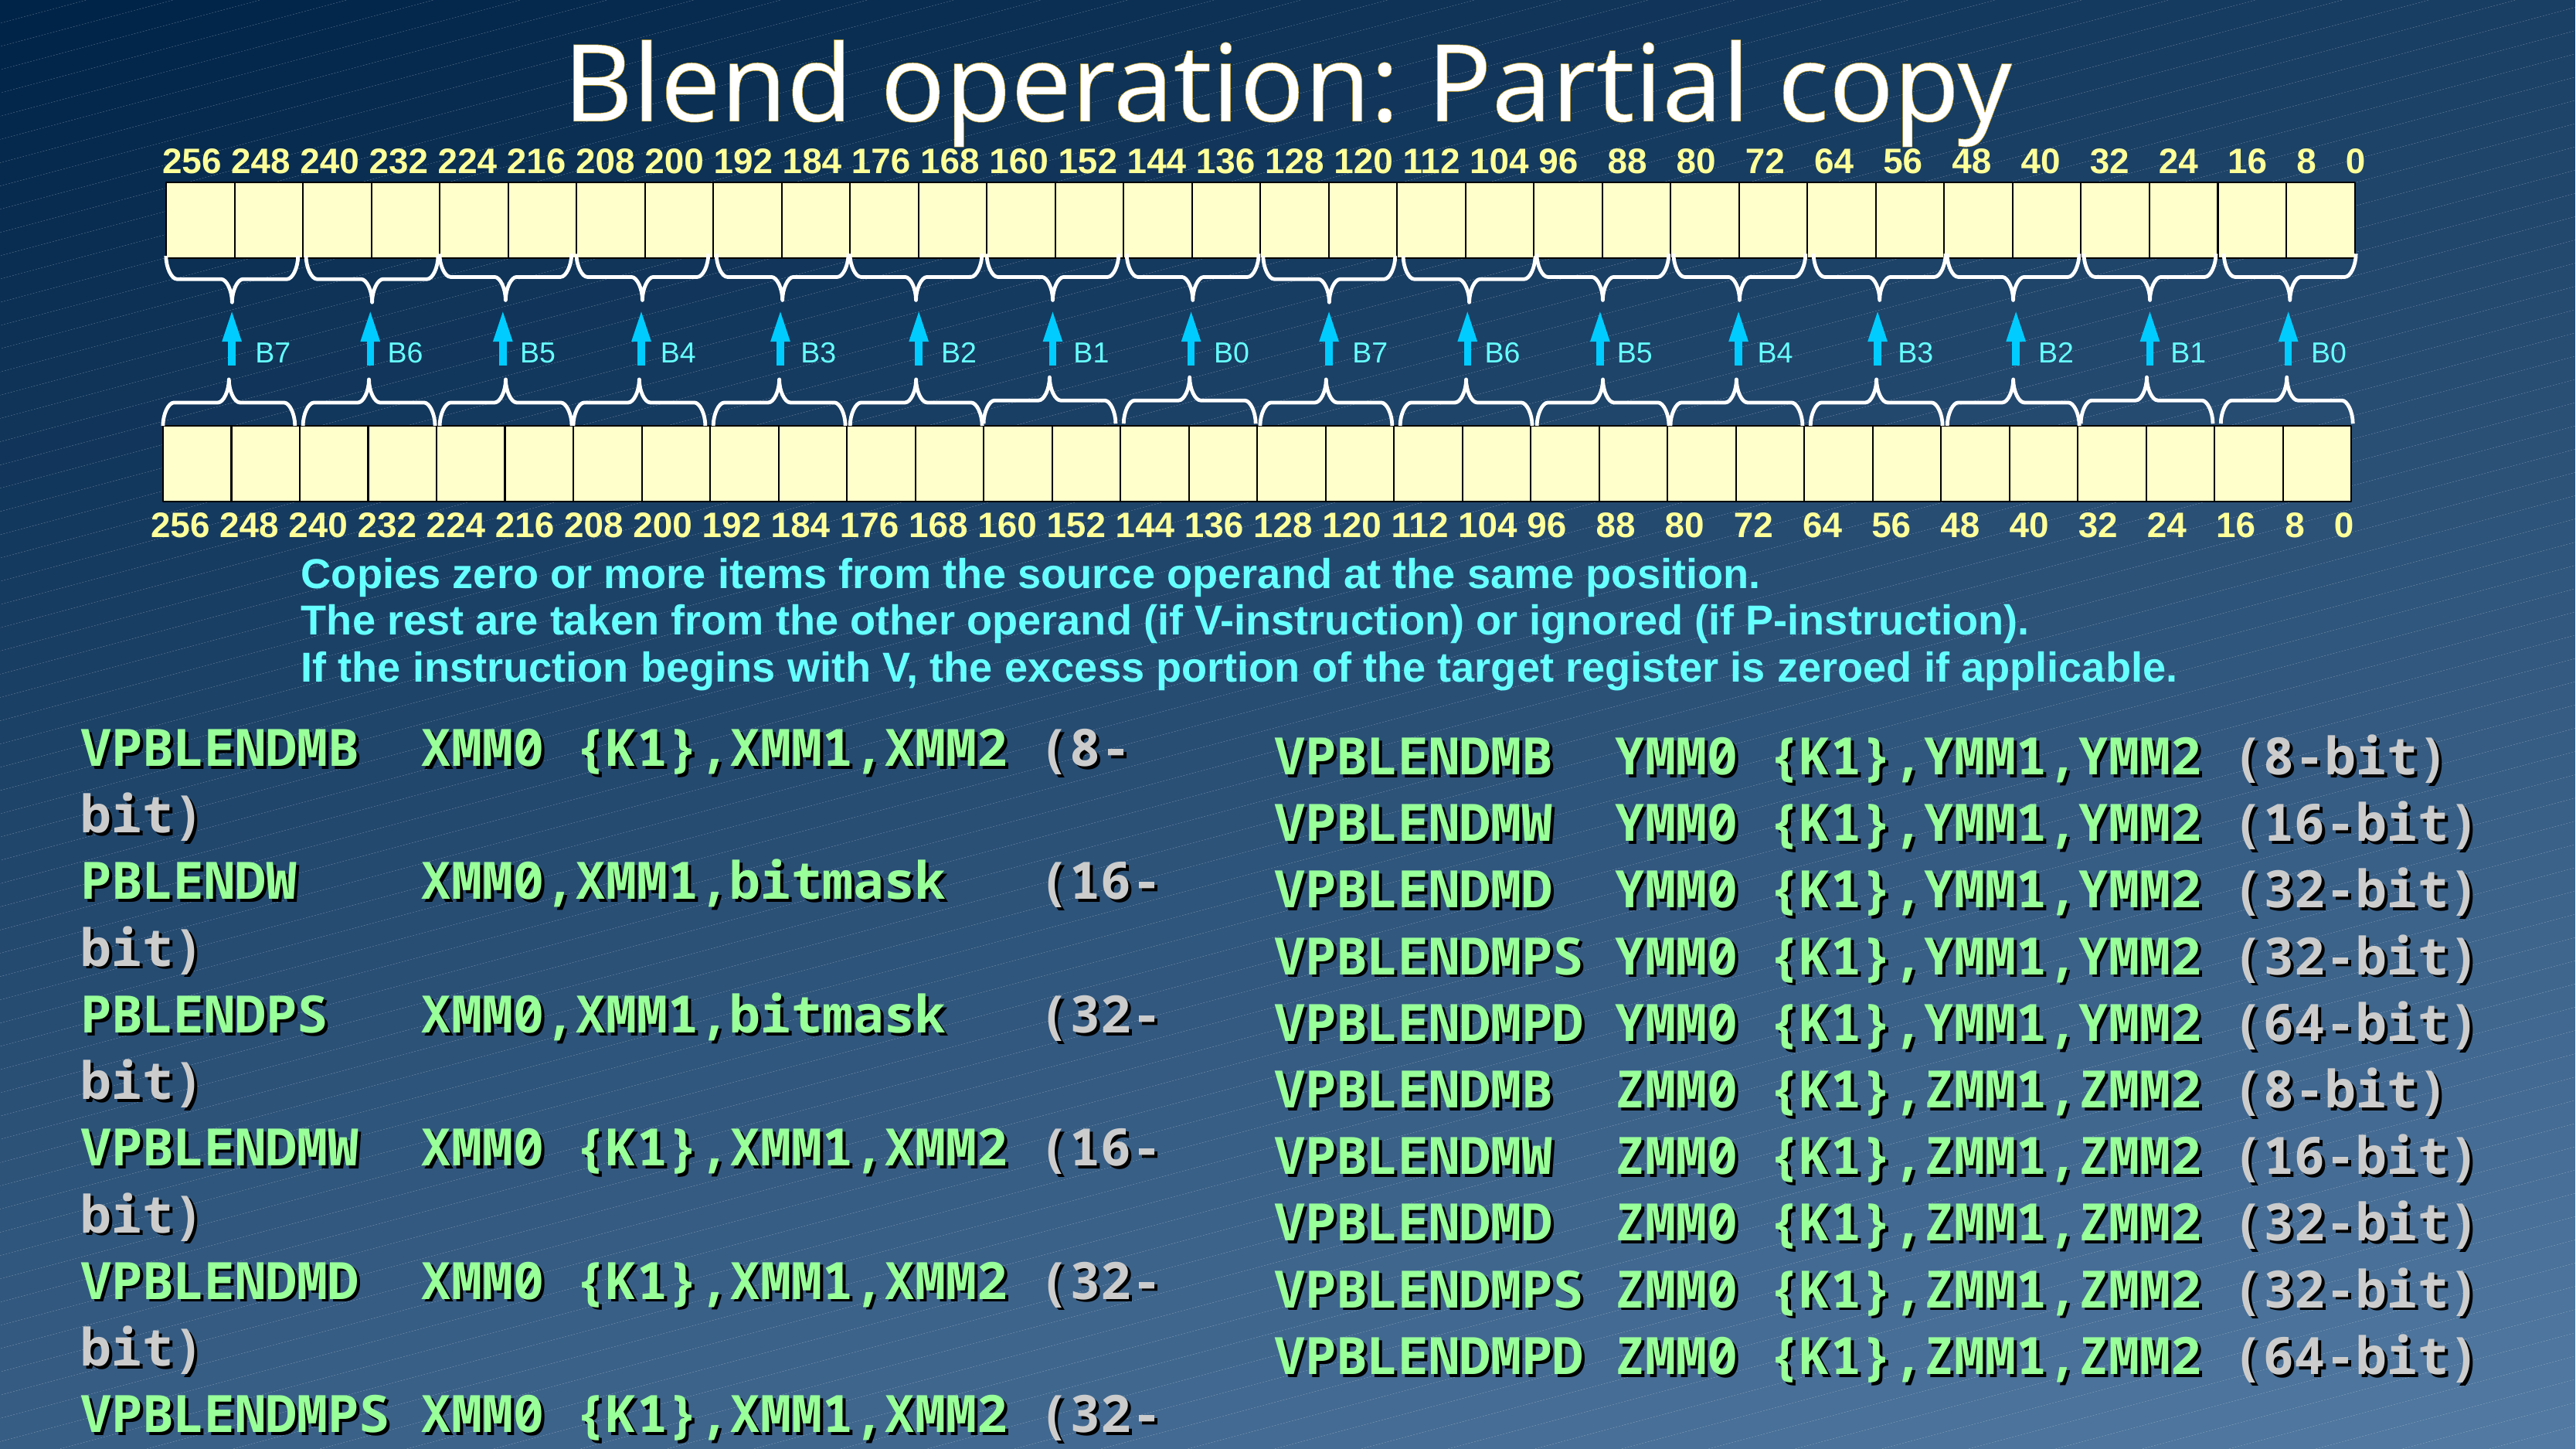

# Blend operation: Partial copy
256 248 240 232 224 216 208 200 192 184 176 168 160 152 144 136 128 120 112 104 96 88 80 72 64 56 48 40 32 24 16 8 0
 B7 B6 B5 B4 B3 B2 B1 B0
 B7 B6 B5 B4 B3 B2 B1 B0
256 248 240 232 224 216 208 200 192 184 176 168 160 152 144 136 128 120 112 104 96 88 80 72 64 56 48 40 32 24 16 8 0
Copies zero or more items from the source operand at the same position.
The rest are taken from the other operand (if V-instruction) or ignored (if P-instruction).
If the instruction begins with V, the excess portion of the target register is zeroed if applicable.
VPBLENDMB XMM0 {K1},XMM1,XMM2 (8-bit)
PBLENDW XMM0,XMM1,bitmask (16-bit)
PBLENDPS XMM0,XMM1,bitmask (32-bit)
VPBLENDMW XMM0 {K1},XMM1,XMM2 (16-bit)
VPBLENDMD XMM0 {K1},XMM1,XMM2 (32-bit)
VPBLENDMPS XMM0 {K1},XMM1,XMM2 (32-bit)
VPBLENDMPD XMM0 {K1},XMM1,XMM2 (64-bit)
VPBLENDW XMM0,XMM1,XMM2,bitmask (16-bit)
VPBLENDD XMM0,XMM1,XMM2,bitmask (32-bit)
VPBLENDPS XMM0,XMM1,XMM2,bitmask (32-bit)
VPBLENDW YMM0,YMM1,YMM2,bitmask (16-bit)
VPBLENDD YMM0,YMM1,YMM2,bitmask (32-bit)
VPBLENDPS YMM0,YMM1,YMM2,bitmask (32-bit)
VPBLENDMB YMM0 {K1},YMM1,YMM2 (8-bit)
VPBLENDMW YMM0 {K1},YMM1,YMM2 (16-bit)
VPBLENDMD YMM0 {K1},YMM1,YMM2 (32-bit)
VPBLENDMPS YMM0 {K1},YMM1,YMM2 (32-bit)
VPBLENDMPD YMM0 {K1},YMM1,YMM2 (64-bit)
VPBLENDMB ZMM0 {K1},ZMM1,ZMM2 (8-bit)
VPBLENDMW ZMM0 {K1},ZMM1,ZMM2 (16-bit)
VPBLENDMD ZMM0 {K1},ZMM1,ZMM2 (32-bit)
VPBLENDMPS ZMM0 {K1},ZMM1,ZMM2 (32-bit)
VPBLENDMPD ZMM0 {K1},ZMM1,ZMM2 (64-bit)